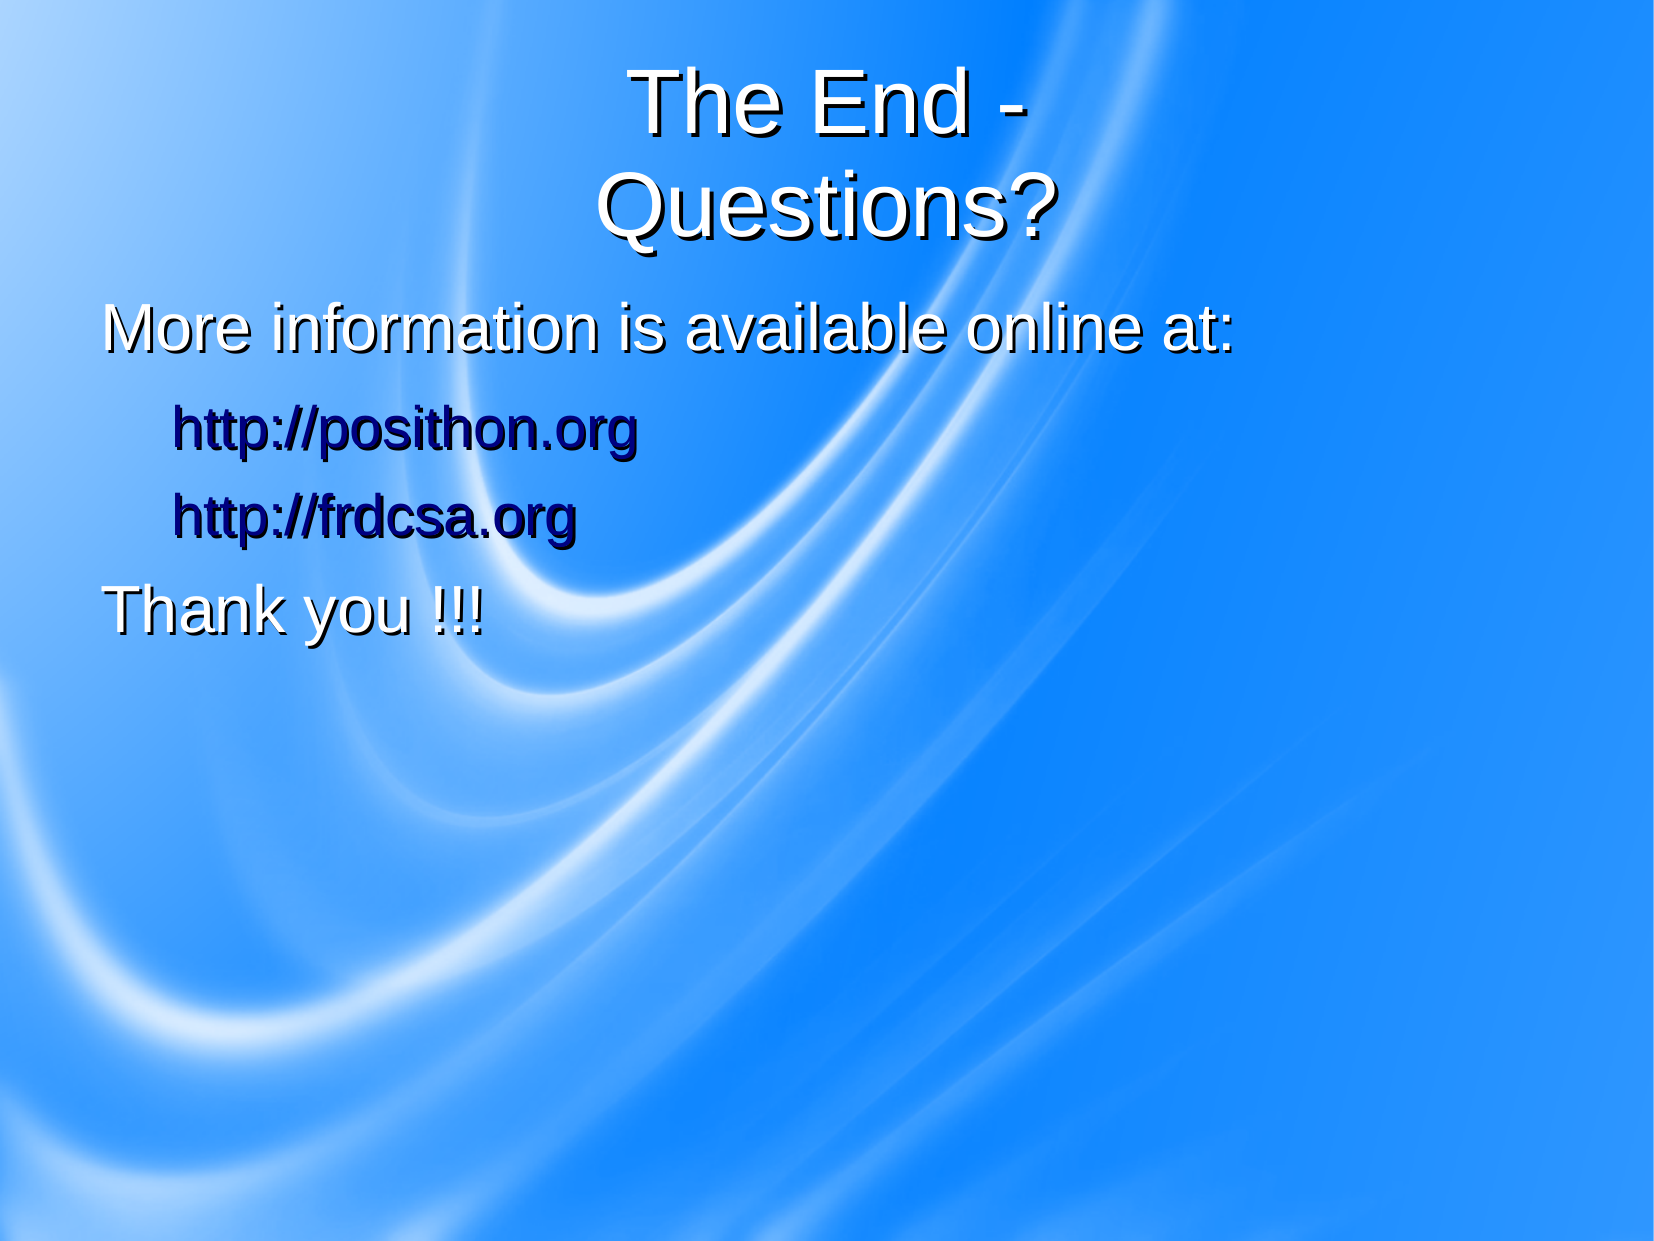

# The End - Questions?
More information is available online at:
http://posithon.org
http://frdcsa.org
Thank you !!!